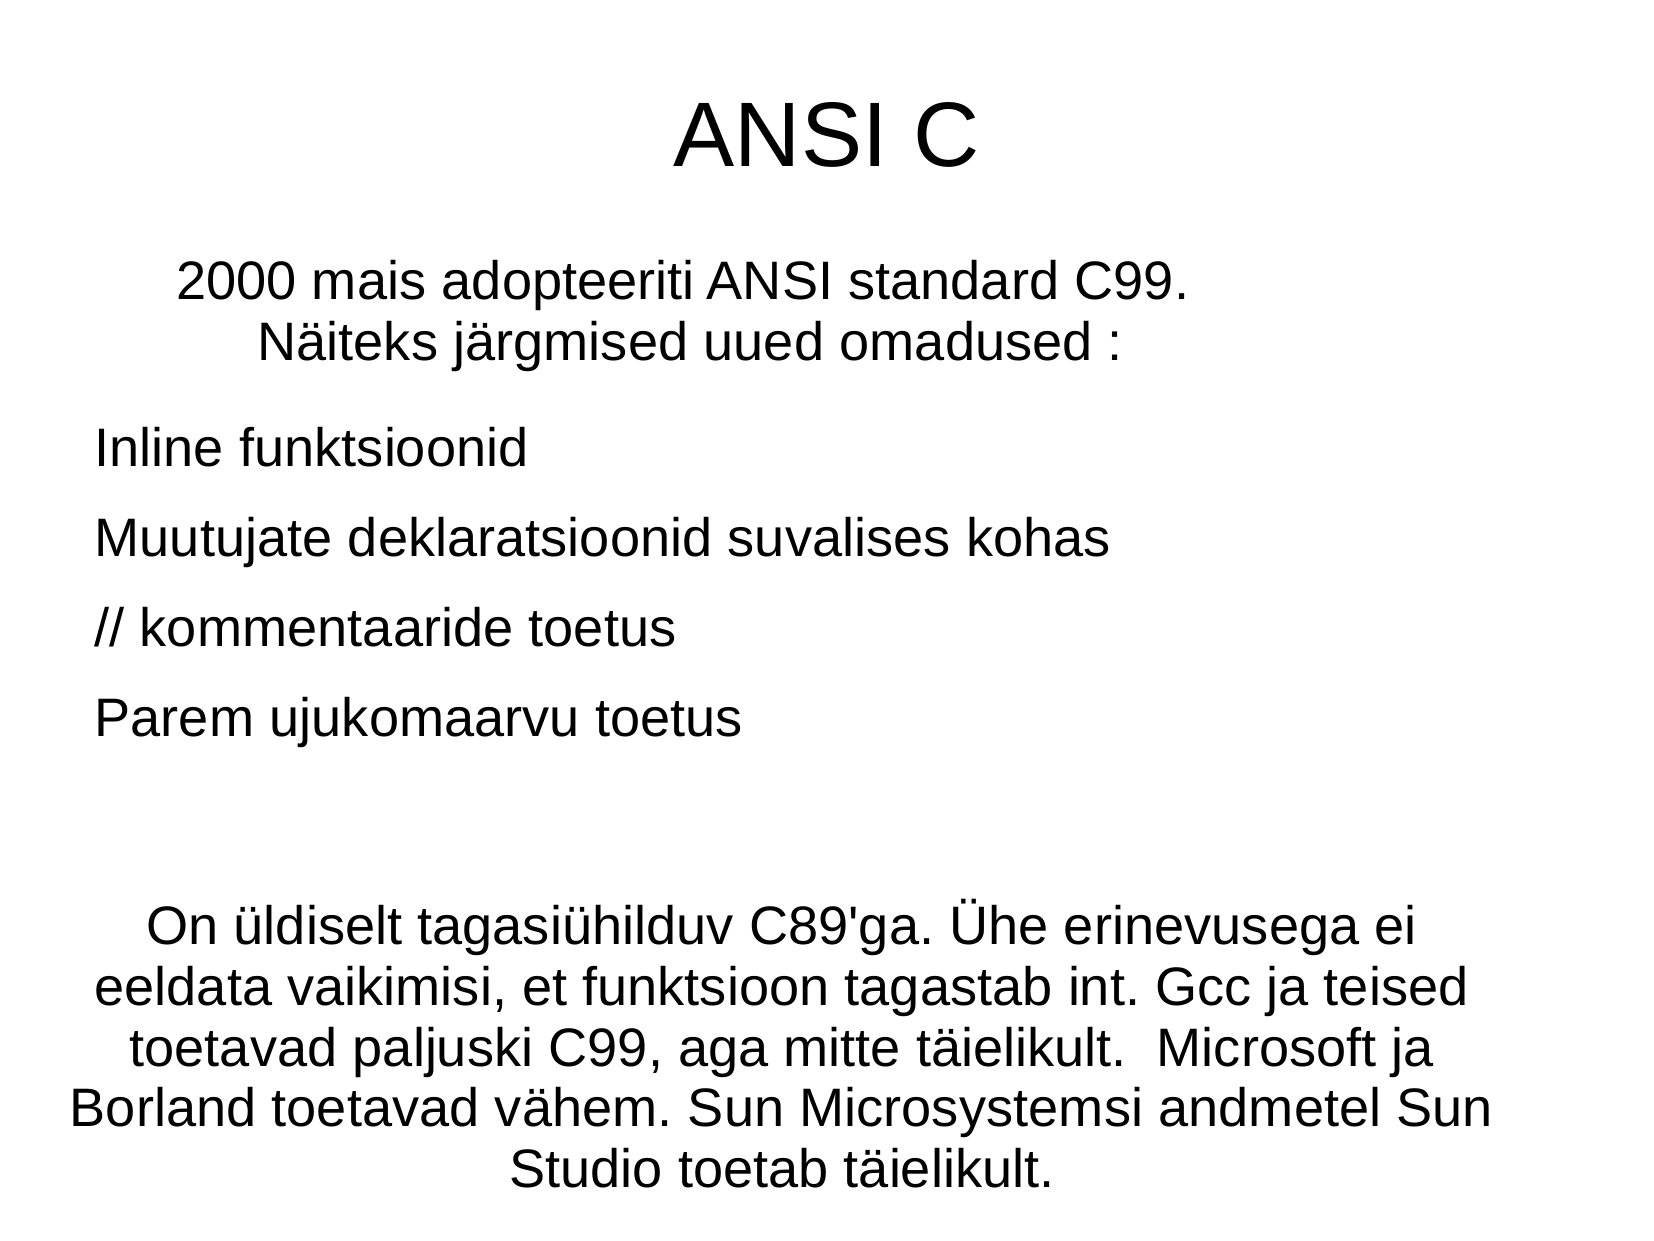

# ANSI C
2000 mais adopteeriti ANSI standard C99. Näiteks järgmised uued omadused :
Inline funktsioonid
Muutujate deklaratsioonid suvalises kohas
// kommentaaride toetus
Parem ujukomaarvu toetus
On üldiselt tagasiühilduv C89'ga. Ühe erinevusega ei eeldata vaikimisi, et funktsioon tagastab int. Gcc ja teised toetavad paljuski C99, aga mitte täielikult. Microsoft ja Borland toetavad vähem. Sun Microsystemsi andmetel Sun Studio toetab täielikult.